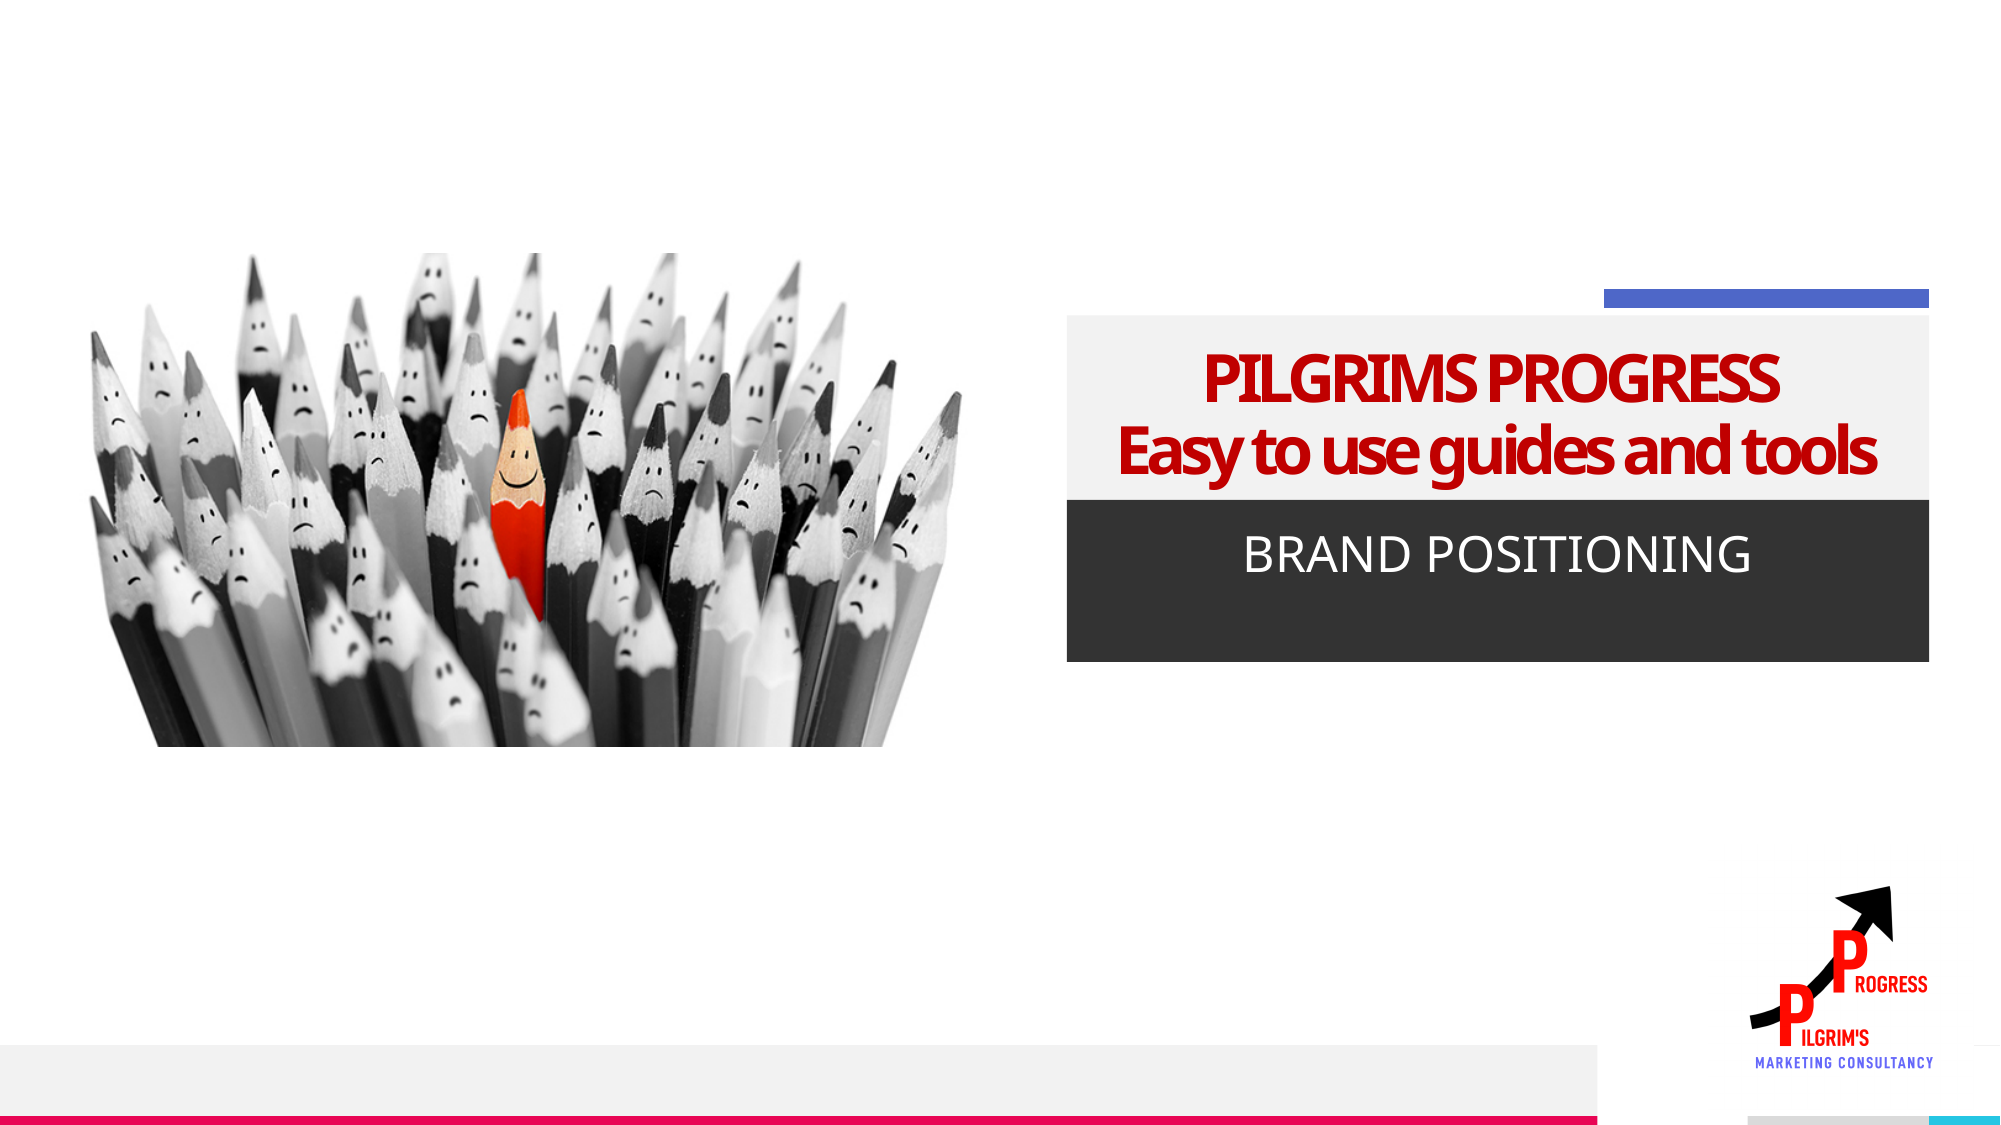

# PILGRIMS PROGRESS Easy to use guides and tools
BRAND POSITIONING